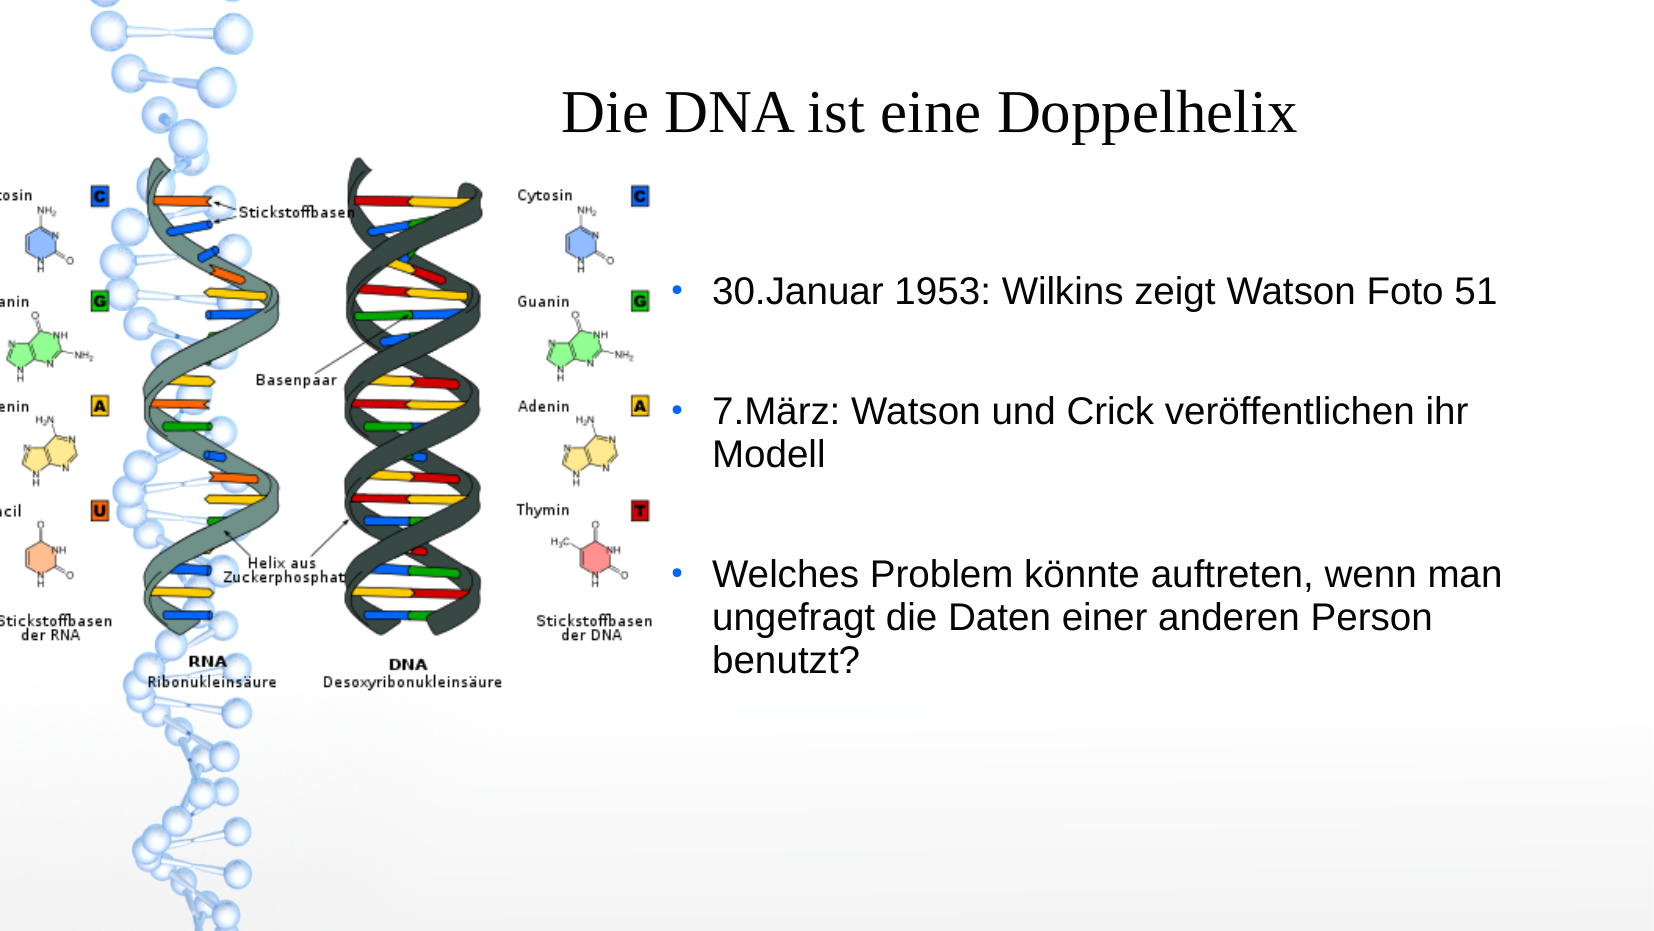

# Die DNA ist eine Doppelhelix
30.Januar 1953: Wilkins zeigt Watson Foto 51
7.März: Watson und Crick veröffentlichen ihr Modell
Welches Problem könnte auftreten, wenn man ungefragt die Daten einer anderen Person benutzt?